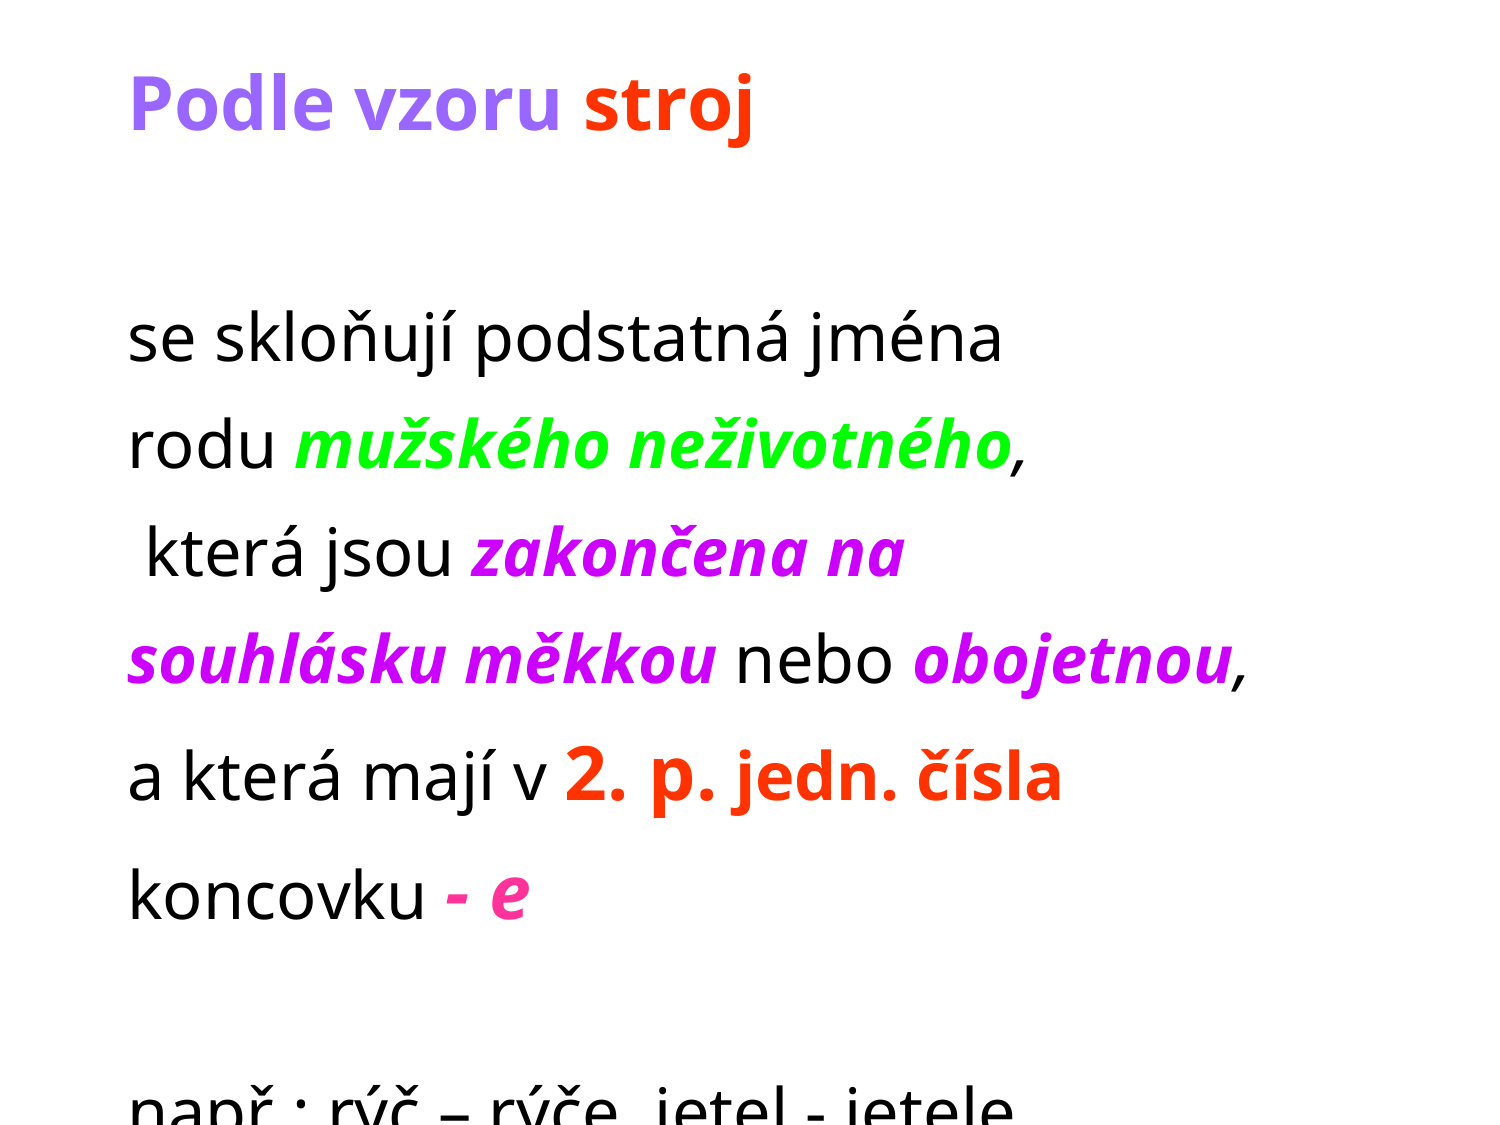

Podle vzoru stroj
se skloňují podstatná jména
rodu mužského neživotného,
 která jsou zakončena na
souhlásku měkkou nebo obojetnou,
a která mají v 2. p. jedn. čísla
koncovku - e
např.: rýč – rýče, jetel - jetele